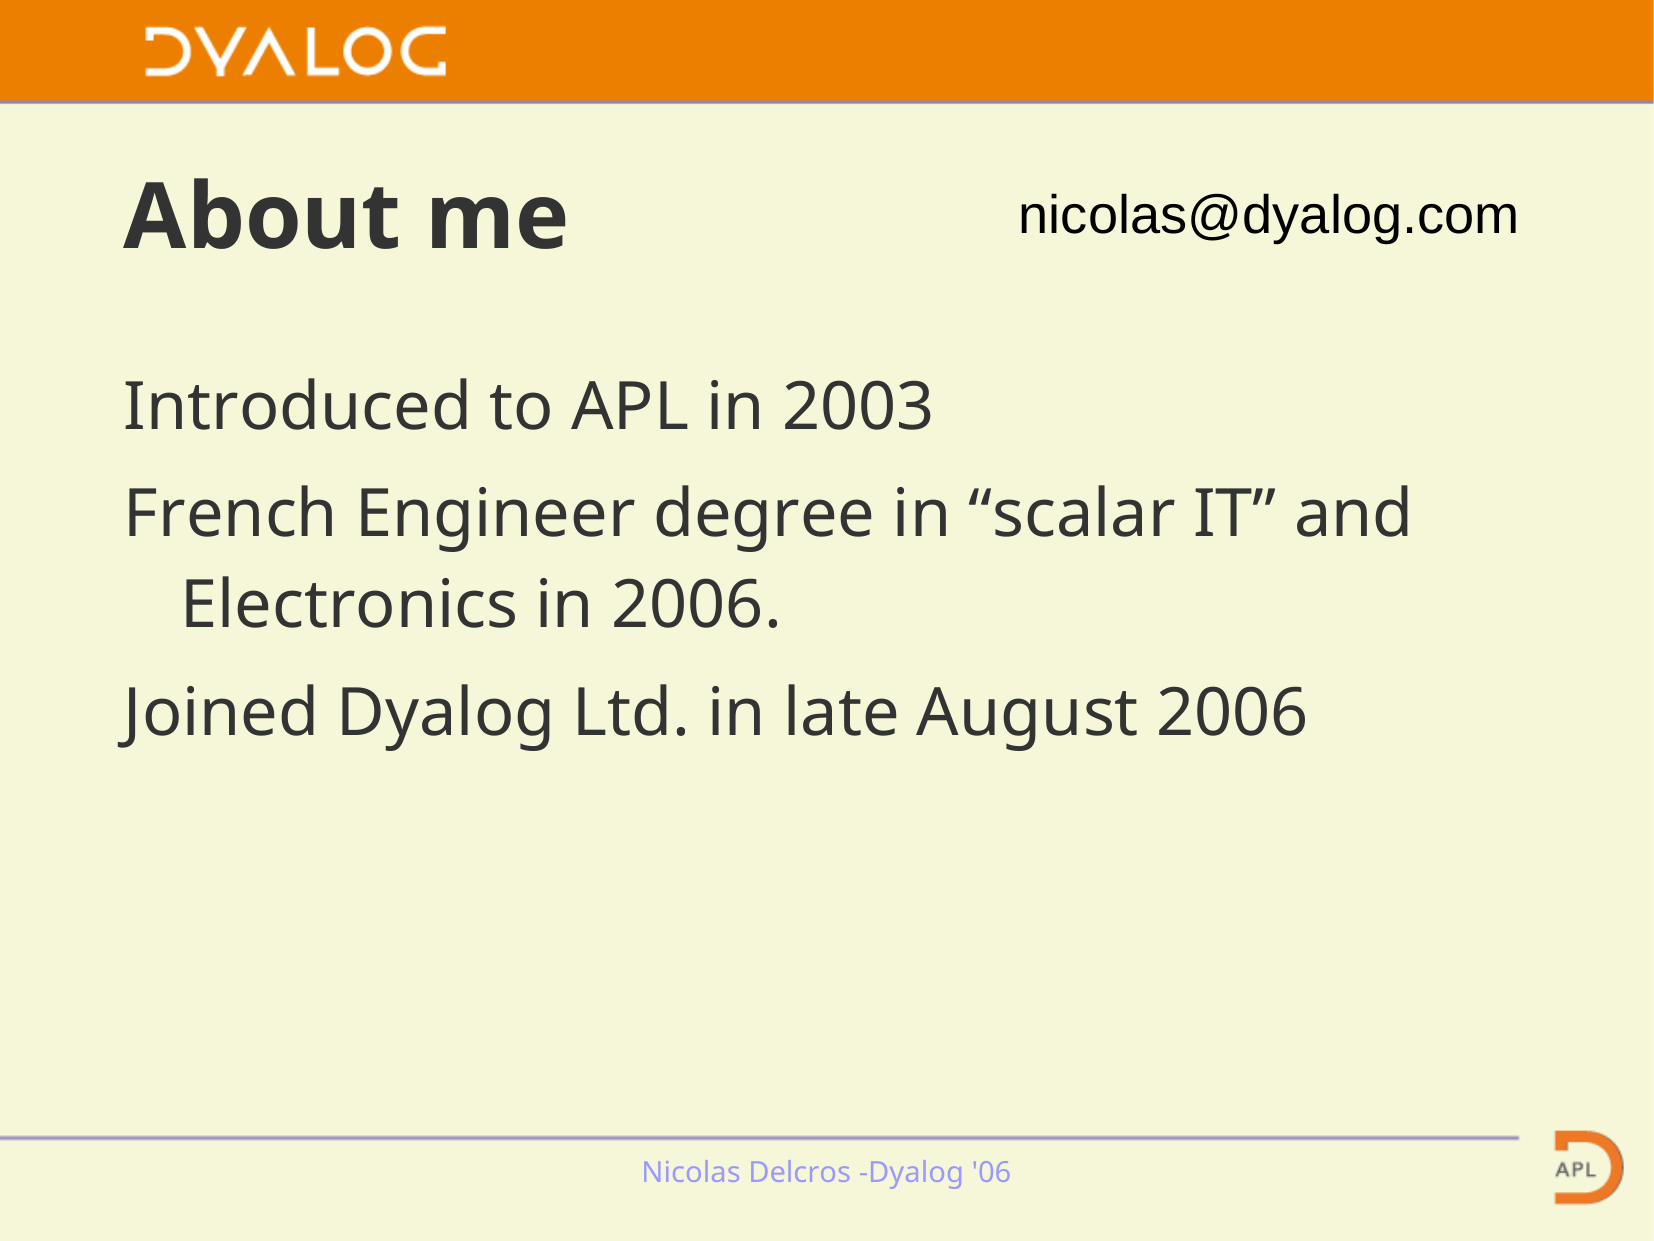

About me
nicolas@dyalog.com
# Introduced to APL in 2003
French Engineer degree in “scalar IT” and Electronics in 2006.
Joined Dyalog Ltd. in late August 2006
Nicolas Delcros -Dyalog '06